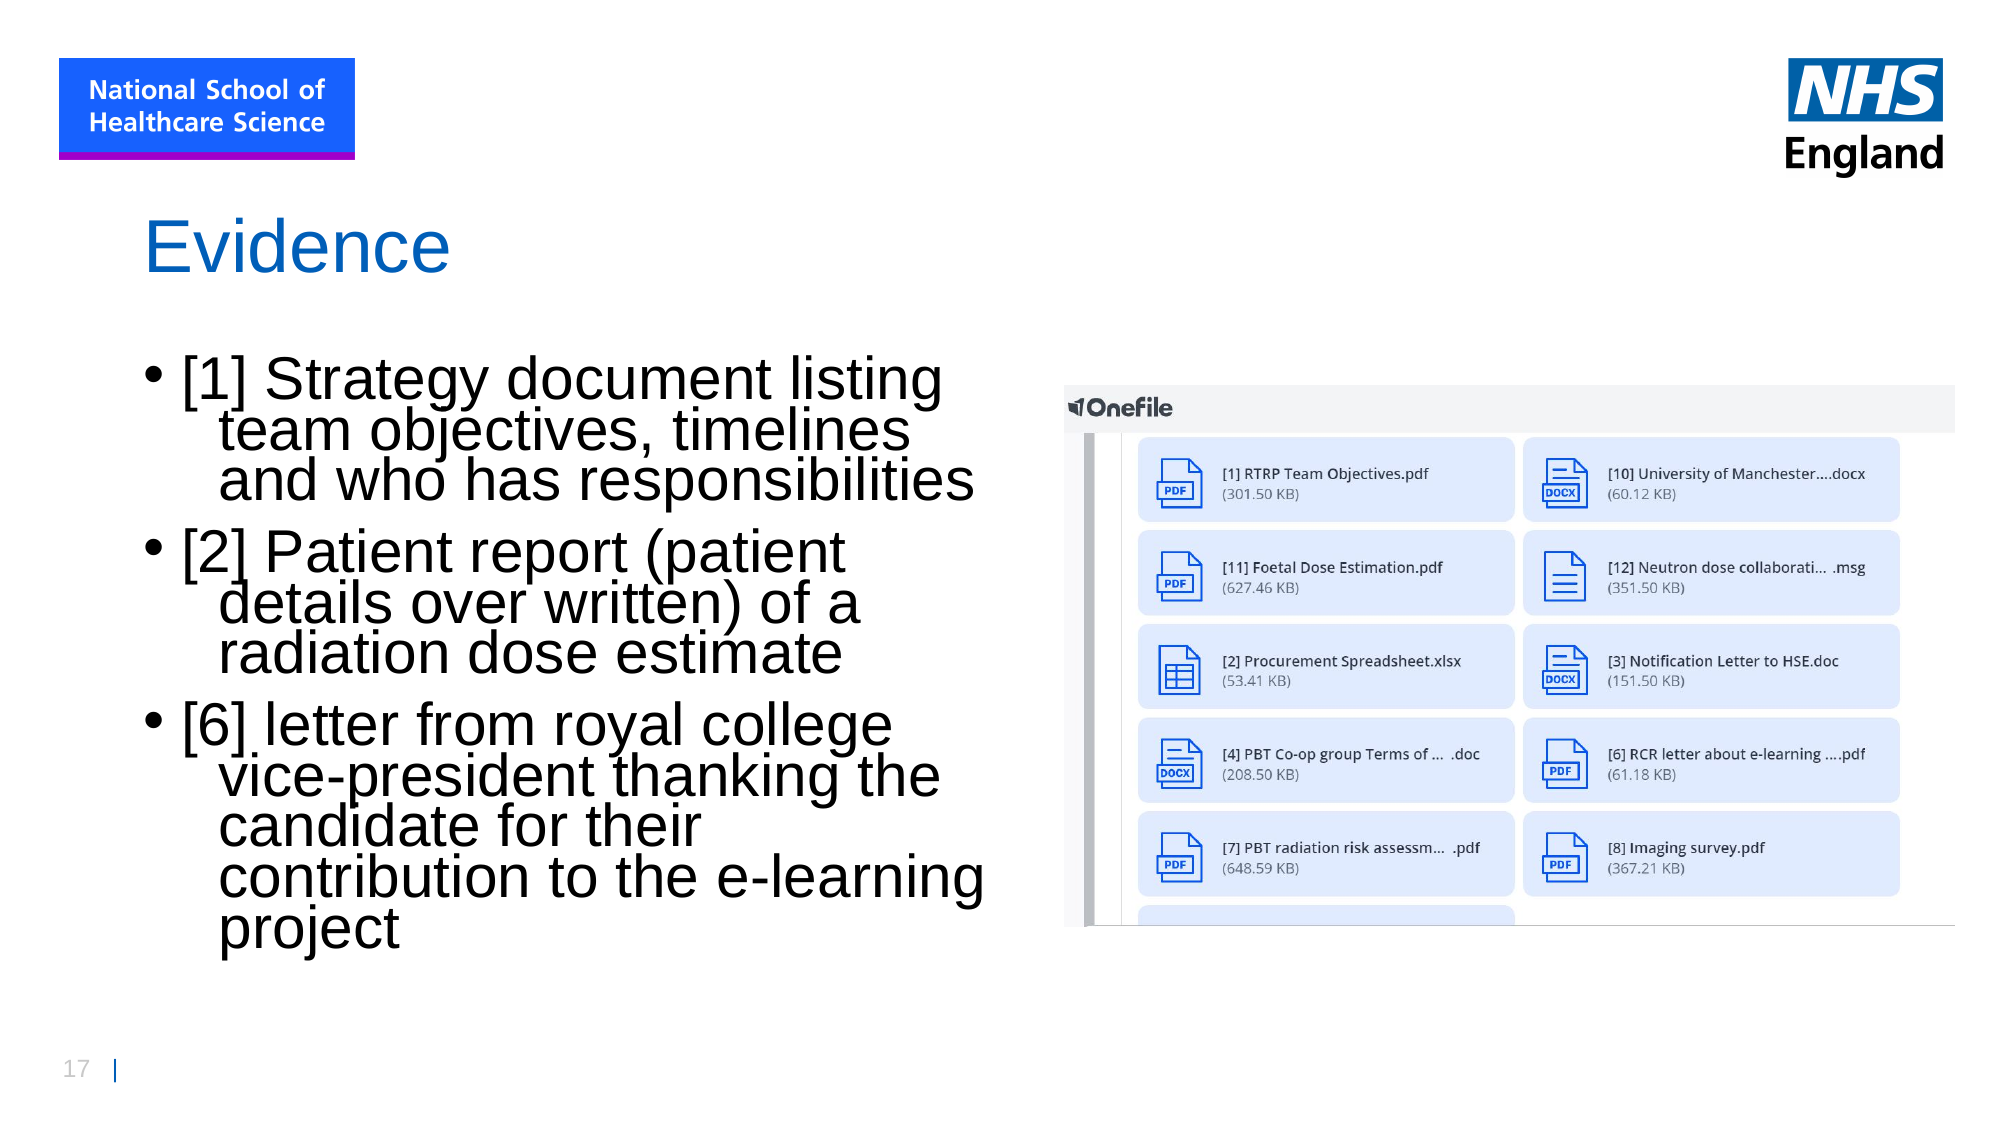

# Evidence
[1] Strategy document listing team objectives, timelines and who has responsibilities
[2] Patient report (patient details over written) of a radiation dose estimate
[6] letter from royal college vice-president thanking the candidate for their contribution to the e-learning project